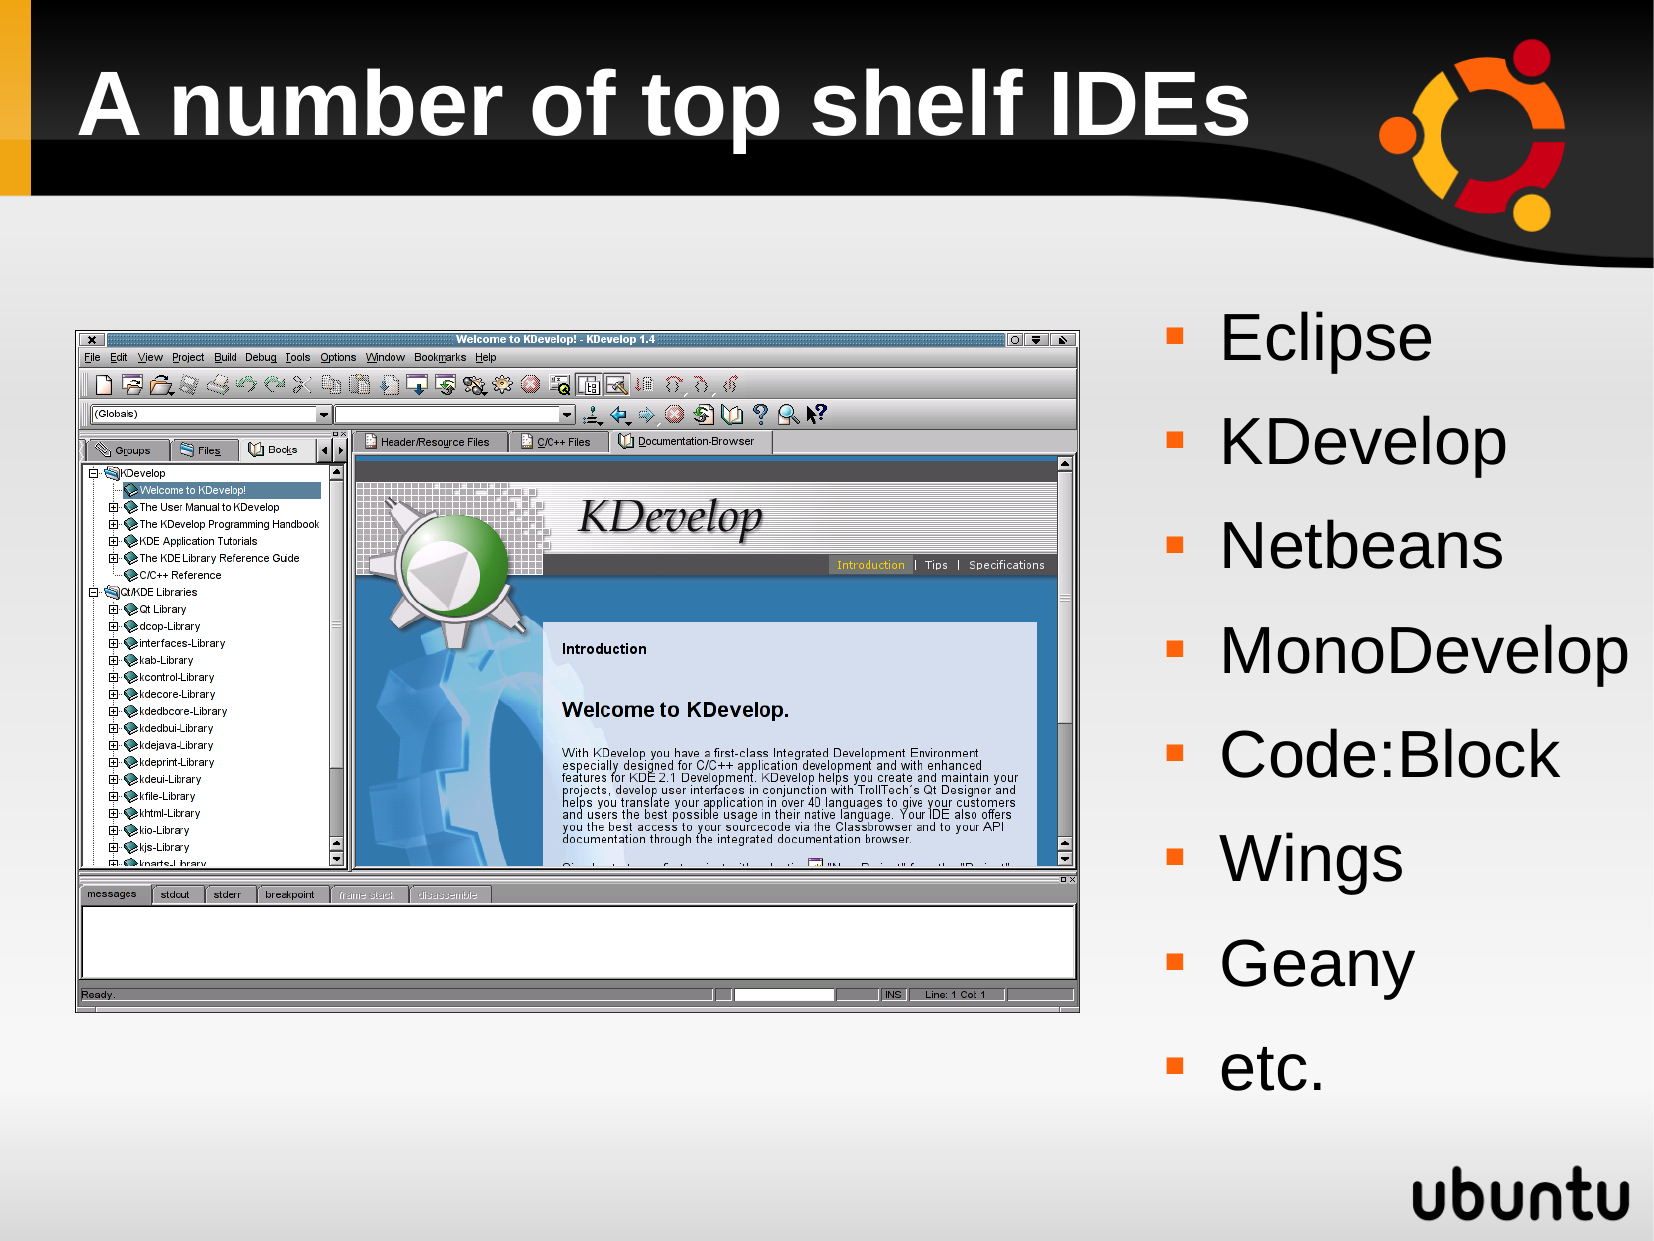

# A number of top shelf IDEs
Eclipse
KDevelop
Netbeans
MonoDevelop
Code:Block
Wings
Geany
etc.